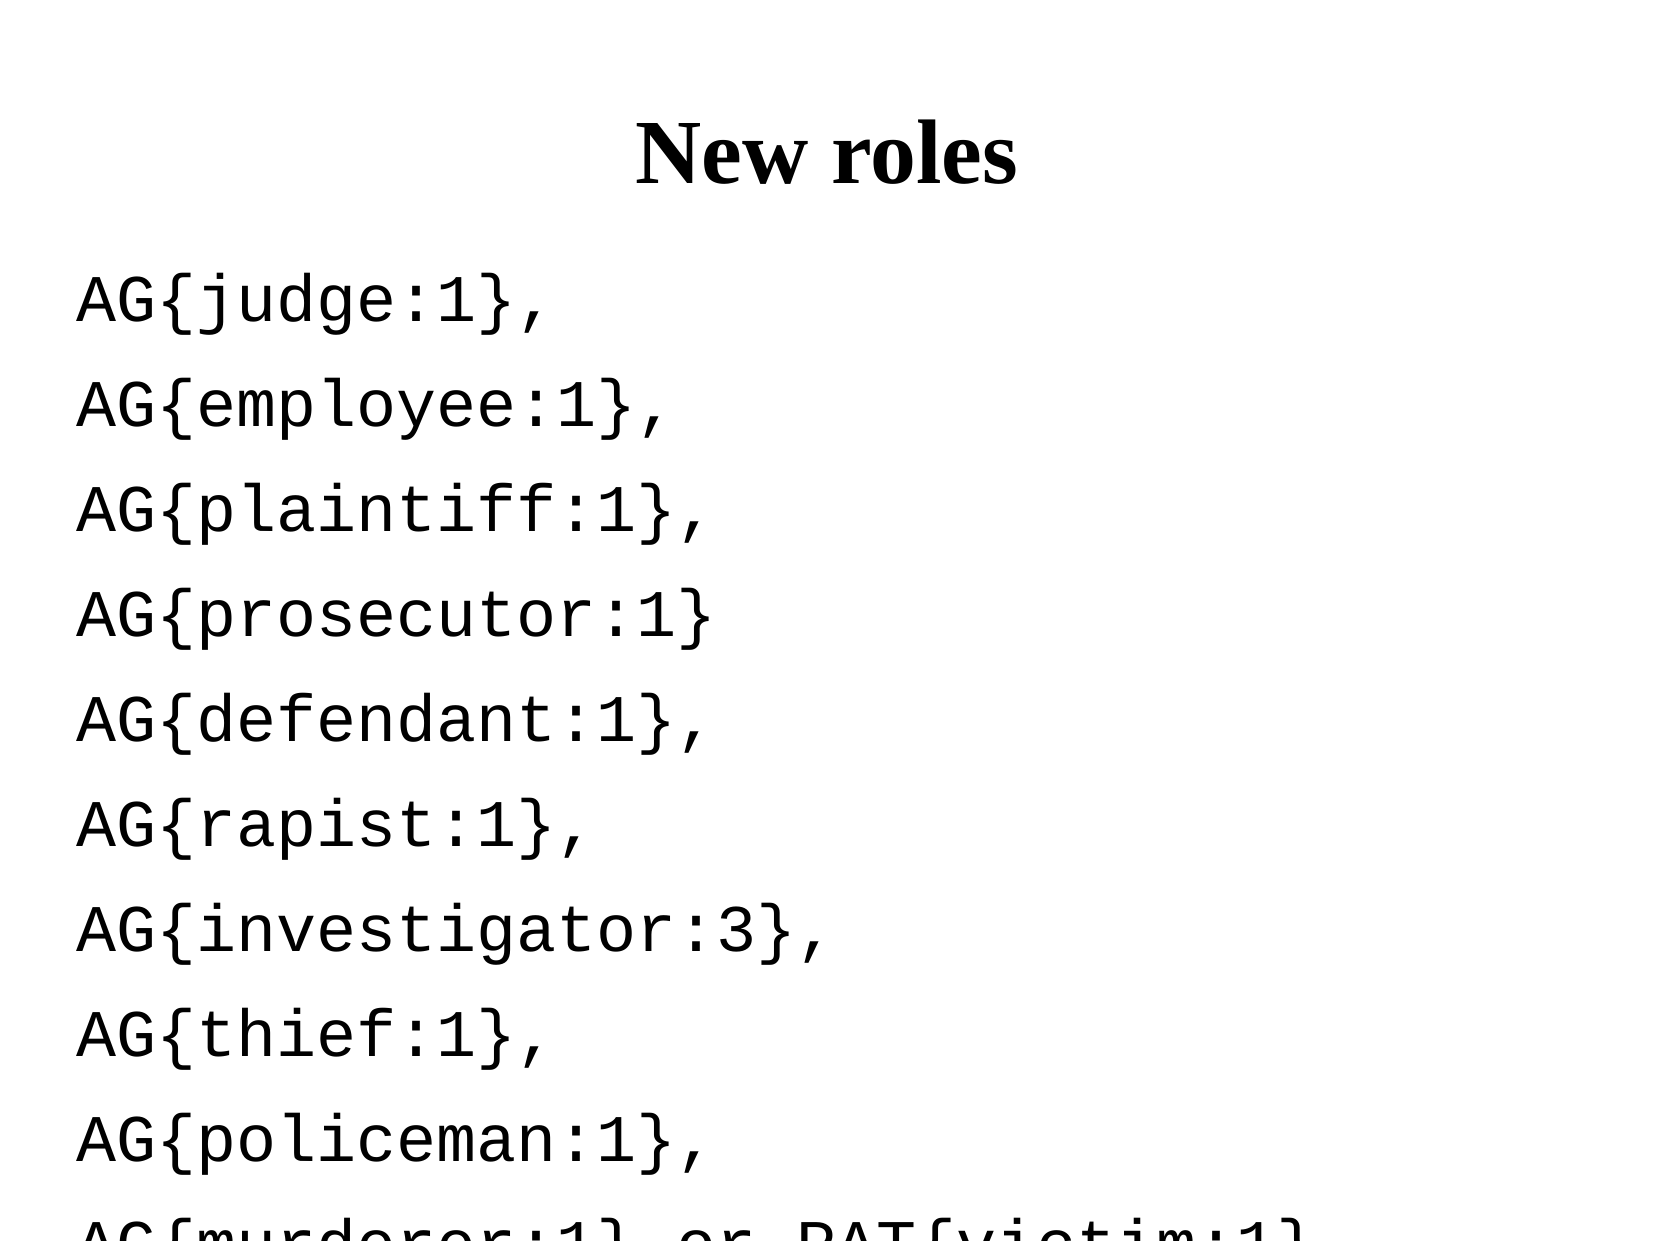

# New roles
AG{judge:1},
AG{employee:1},
AG{plaintiff:1},
AG{prosecutor:1}
AG{defendant:1},
AG{rapist:1},
AG{investigator:3},
AG{thief:1},
AG{policeman:1},
AG{murderer:1} or PAT{victim:1}